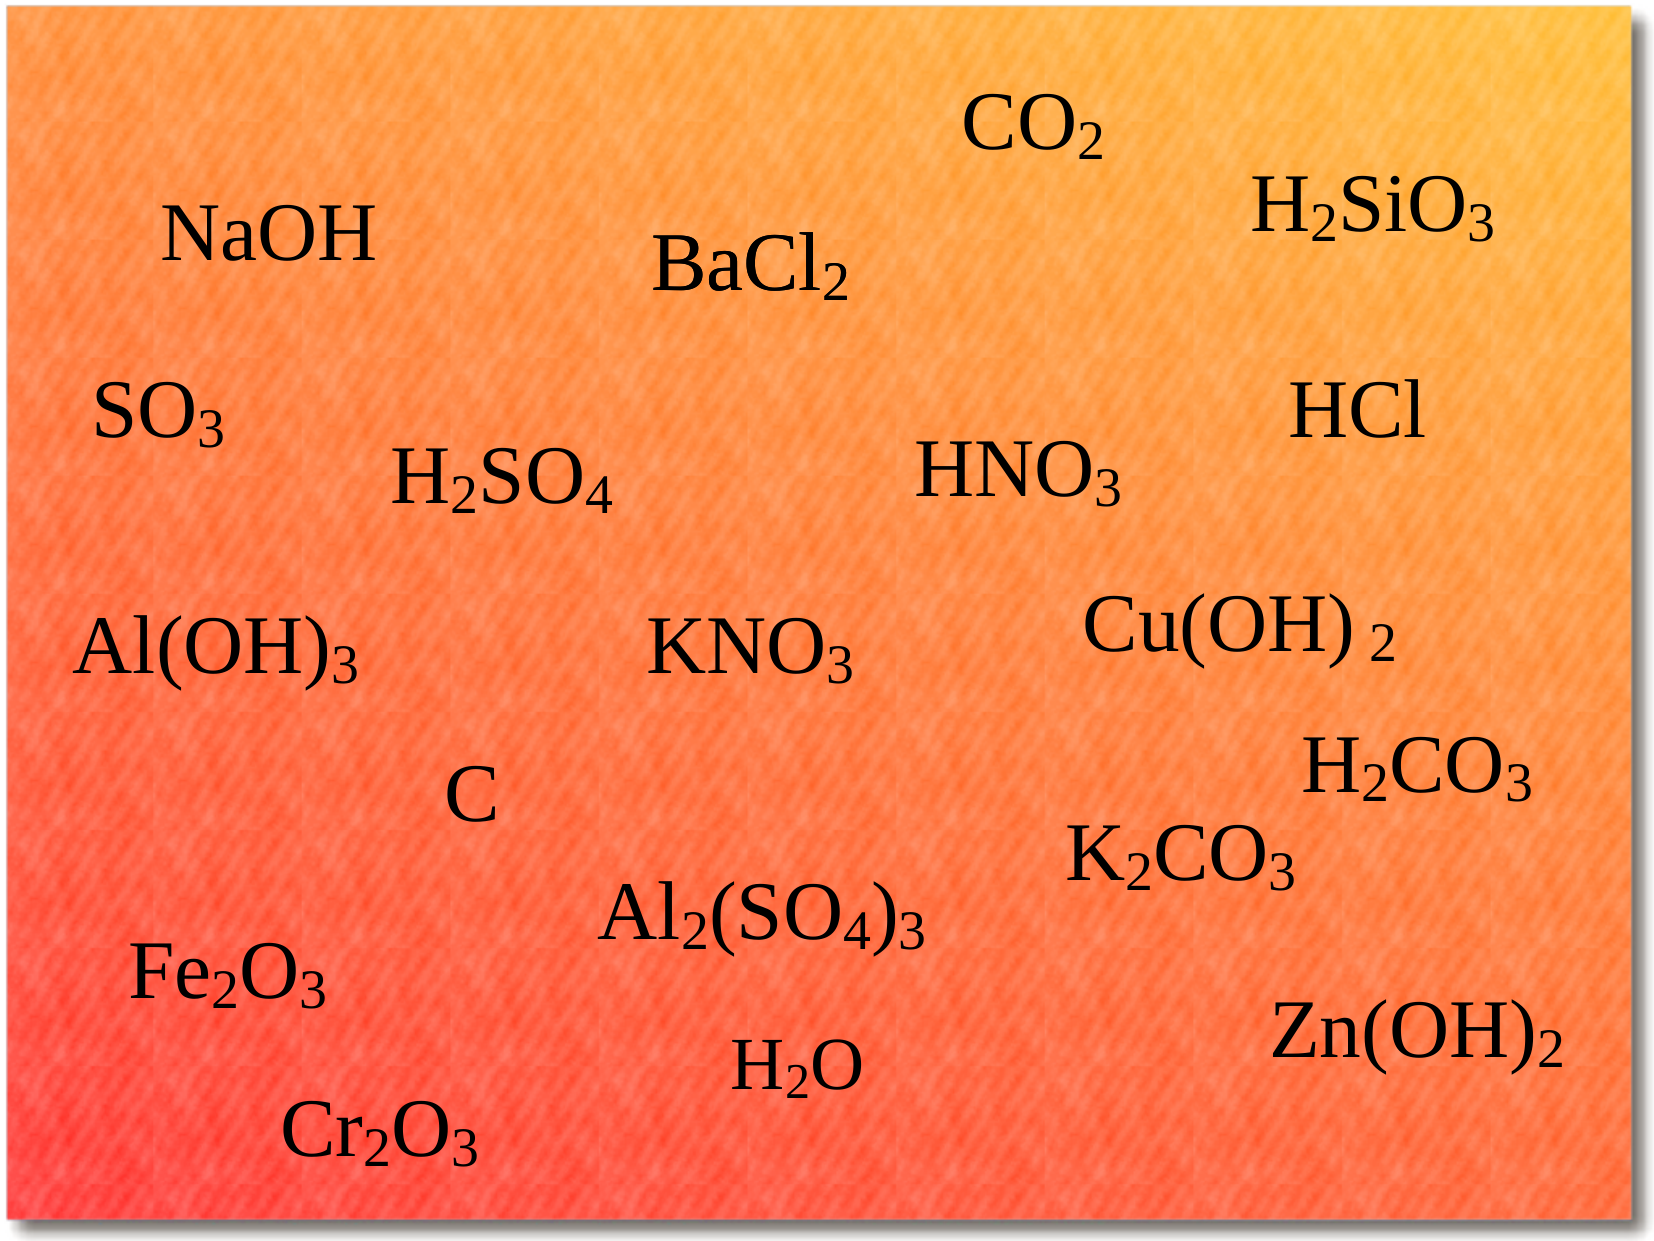

CO2
Н2SiO3
NaOH
BaCl2
BaCl2
SO3
НCl
НNO3
Н2SO4
Cu(OH) 2
Al(OH)3
KNO3
Н2CO3
C
K2CO3
Al2(SO4)3
Fe2O3
Zn(OH)2
H2O
Cr2O3